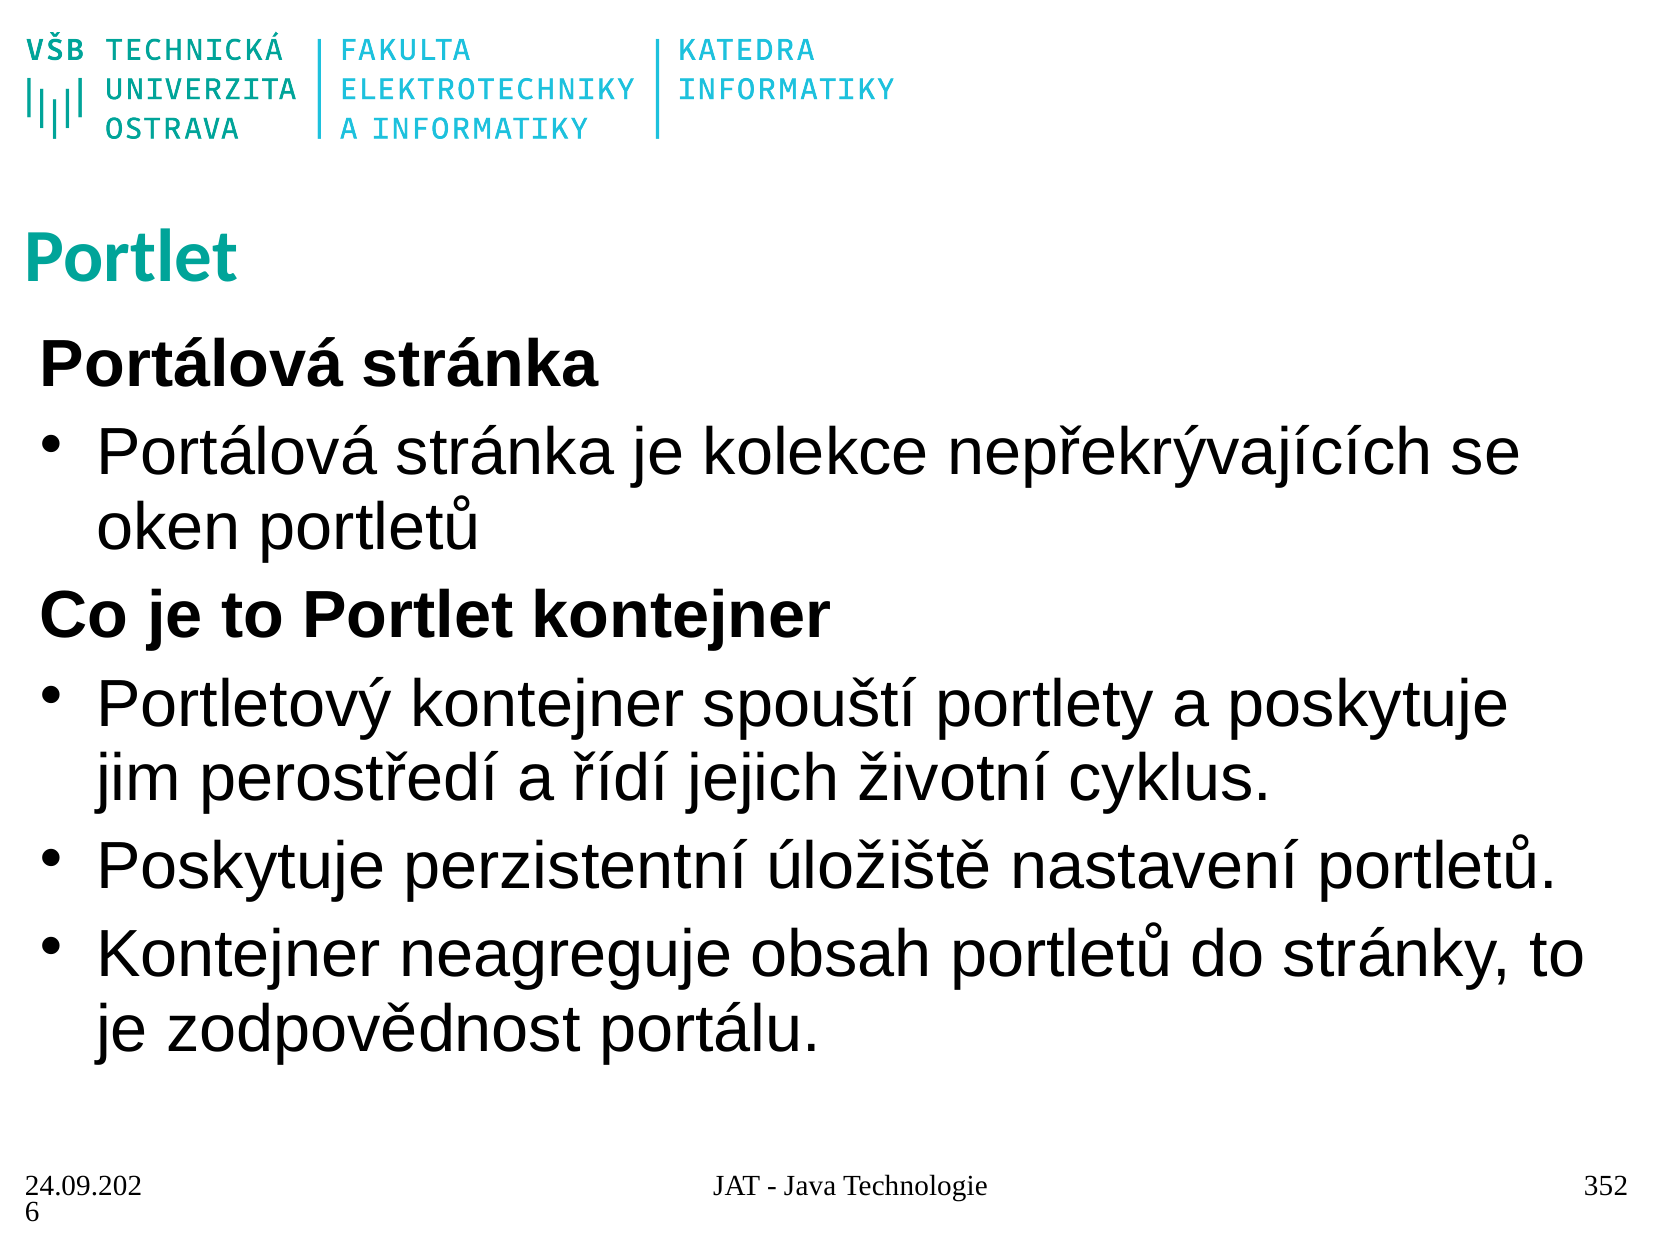

Portlet
# Portálová stránka
Portálová stránka je kolekce nepřekrývajících se oken portletů
Co je to Portlet kontejner
Portletový kontejner spouští portlety a poskytuje jim perostředí a řídí jejich životní cyklus.
Poskytuje perzistentní úložiště nastavení portletů.
Kontejner neagreguje obsah portletů do stránky, to je zodpovědnost portálu.
JAT - Java Technologie
352